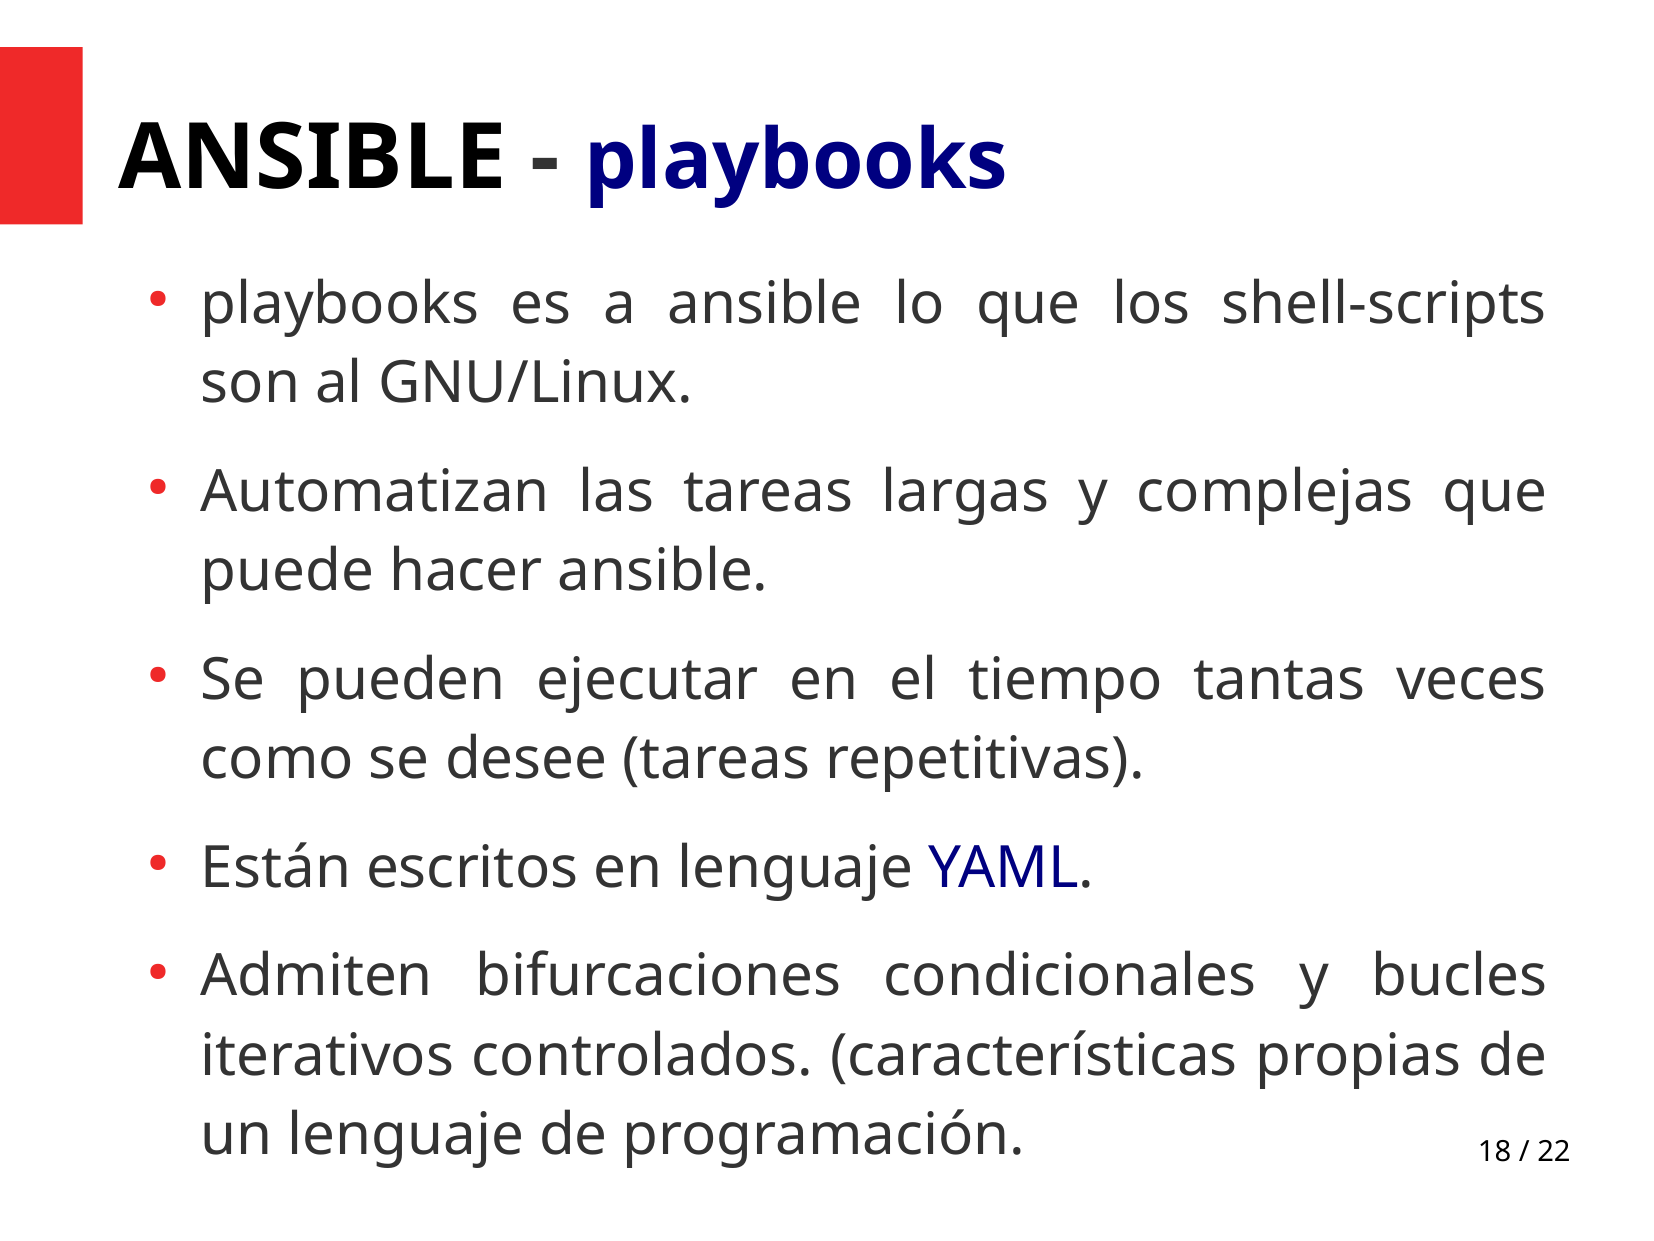

# ANSIBLE - playbooks
playbooks es a ansible lo que los shell-scripts son al GNU/Linux.
Automatizan las tareas largas y complejas que puede hacer ansible.
Se pueden ejecutar en el tiempo tantas veces como se desee (tareas repetitivas).
Están escritos en lenguaje YAML.
Admiten bifurcaciones condicionales y bucles iterativos controlados. (características propias de un lenguaje de programación.
18